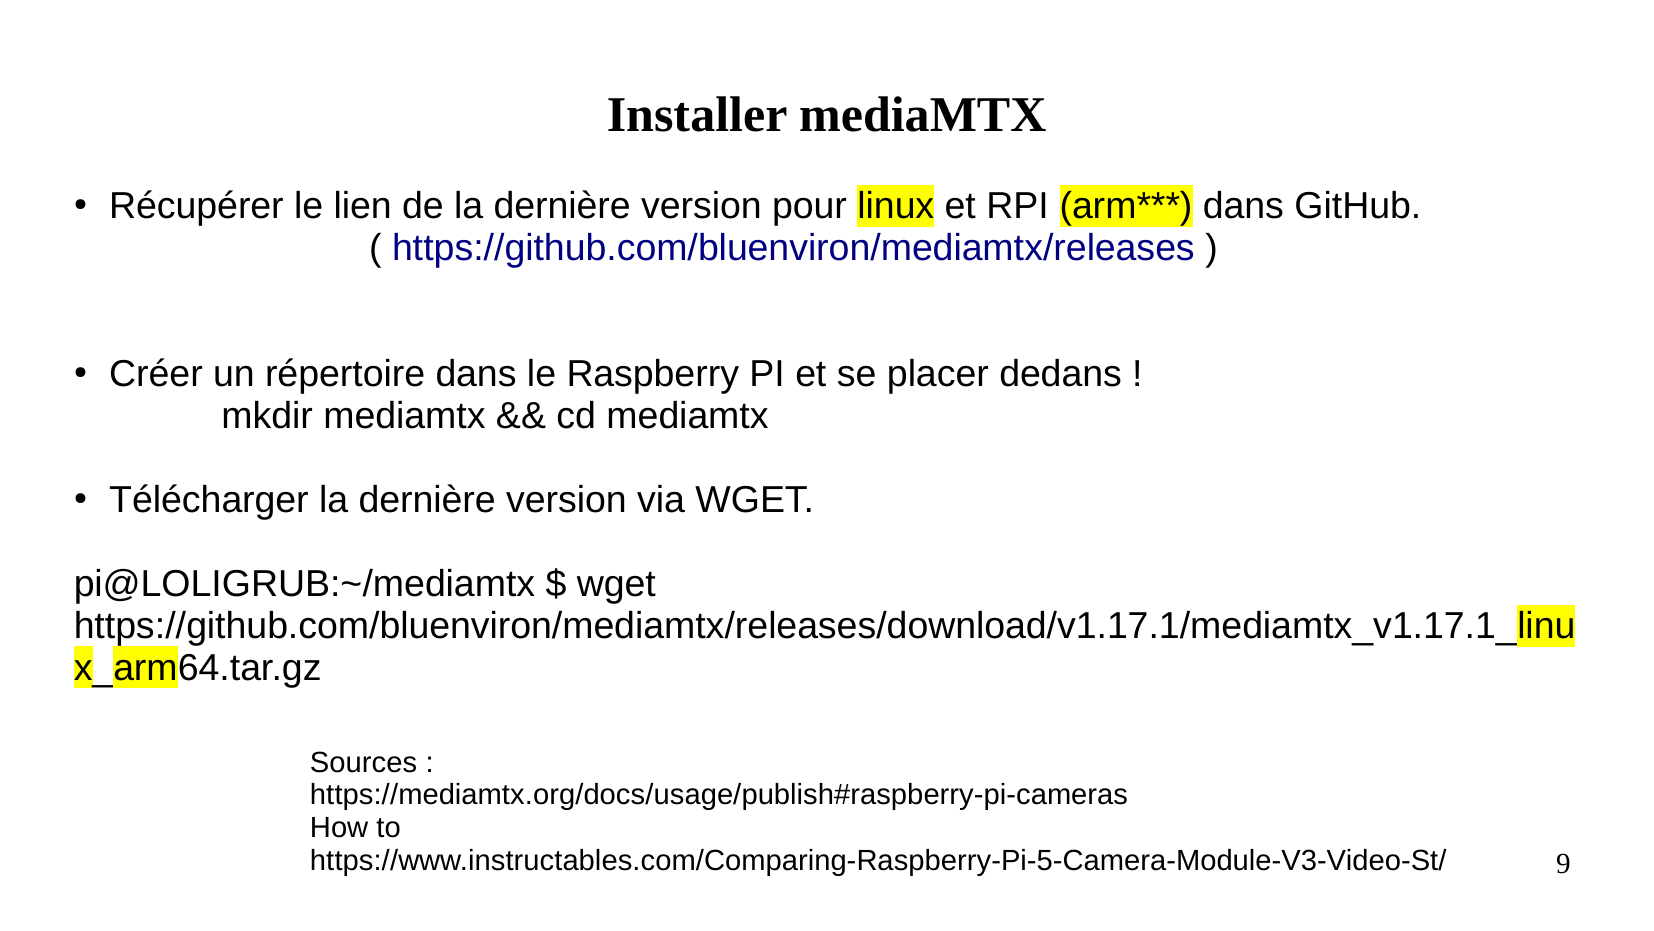

# Installer mediaMTX
Récupérer le lien de la dernière version pour linux et RPI (arm***) dans GitHub.
				( https://github.com/bluenviron/mediamtx/releases )
Créer un répertoire dans le Raspberry PI et se placer dedans !
		mkdir mediamtx && cd mediamtx
Télécharger la dernière version via WGET.
pi@LOLIGRUB:~/mediamtx $ wget https://github.com/bluenviron/mediamtx/releases/download/v1.17.1/mediamtx_v1.17.1_linux_arm64.tar.gz
Sources :
https://mediamtx.org/docs/usage/publish#raspberry-pi-cameras
How to
https://www.instructables.com/Comparing-Raspberry-Pi-5-Camera-Module-V3-Video-St/
9